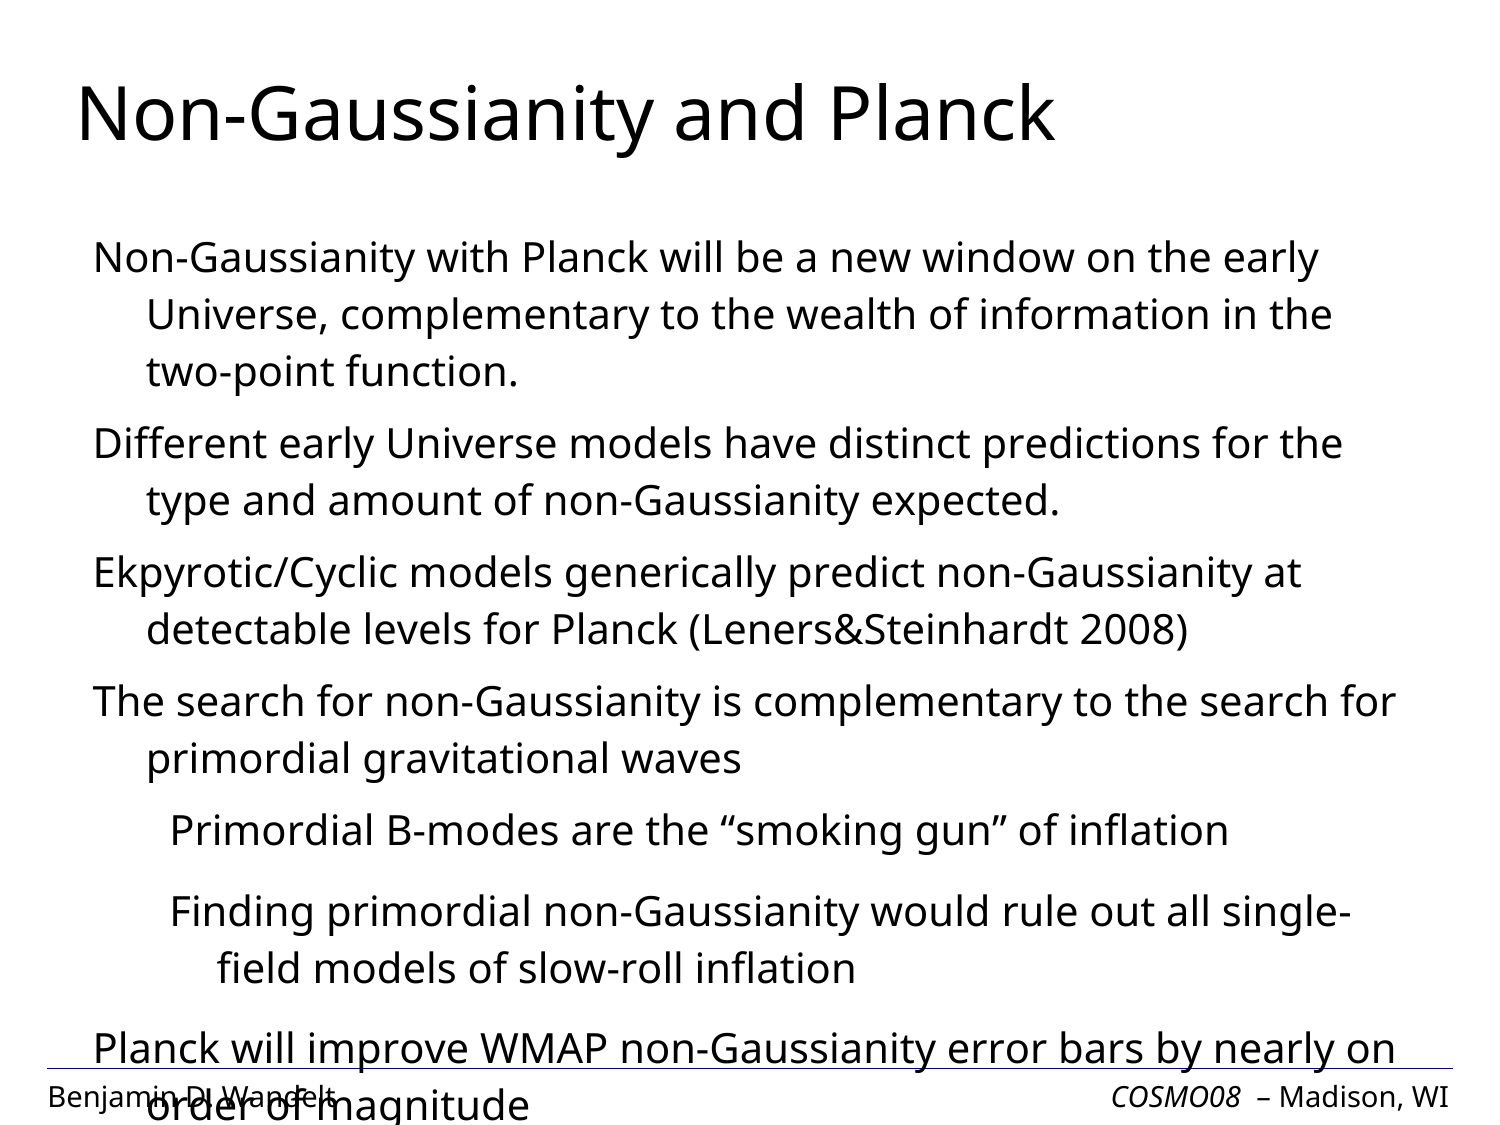

# Non-Gaussianity and Planck
Non-Gaussianity with Planck will be a new window on the early Universe, complementary to the wealth of information in the two-point function.
Different early Universe models have distinct predictions for the type and amount of non-Gaussianity expected.
Ekpyrotic/Cyclic models generically predict non-Gaussianity at detectable levels for Planck (Leners&Steinhardt 2008)
The search for non-Gaussianity is complementary to the search for primordial gravitational waves
Primordial B-modes are the “smoking gun” of inflation
Finding primordial non-Gaussianity would rule out all single-field models of slow-roll inflation
Planck will improve WMAP non-Gaussianity error bars by nearly on order of magnitude
August 2, 2008